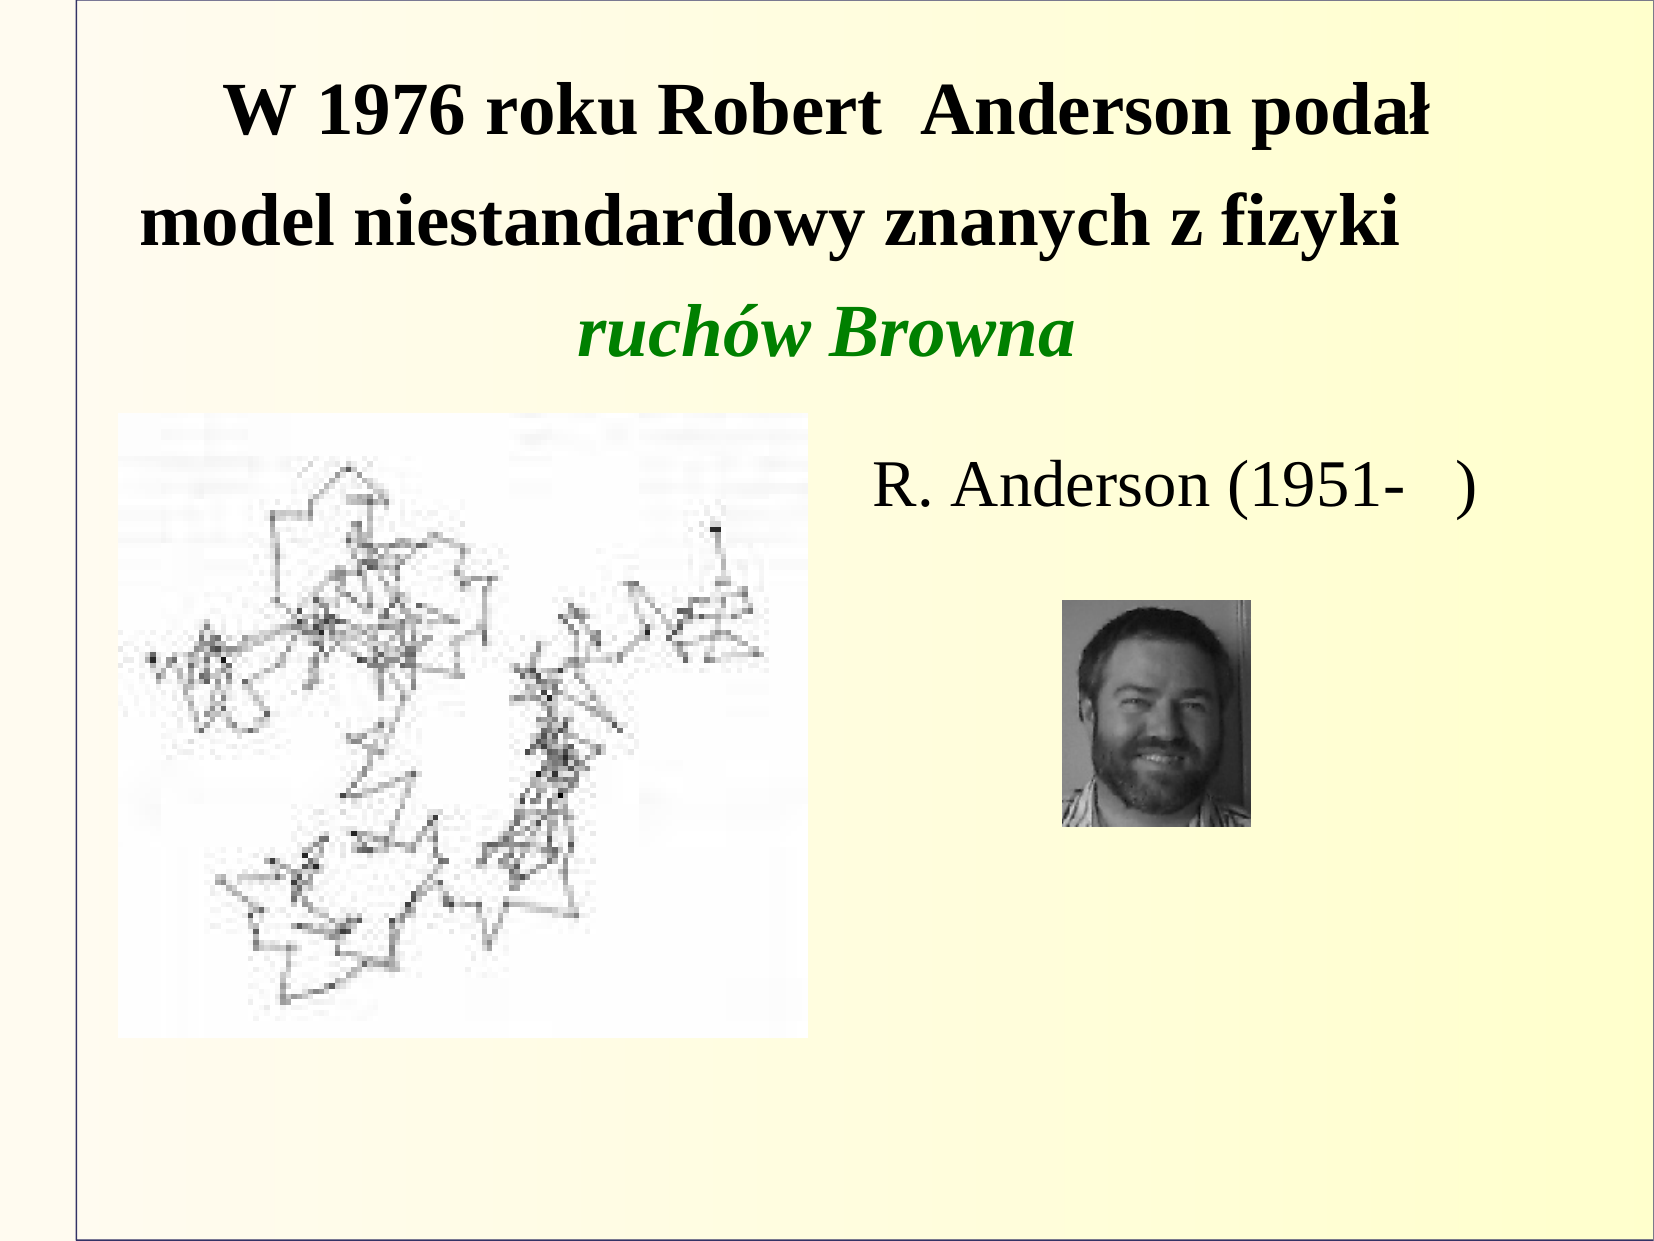

# W 1976 roku Robert Anderson podał model niestandardowy znanych z fizyki ruchów Browna
 R. Anderson (1951- )